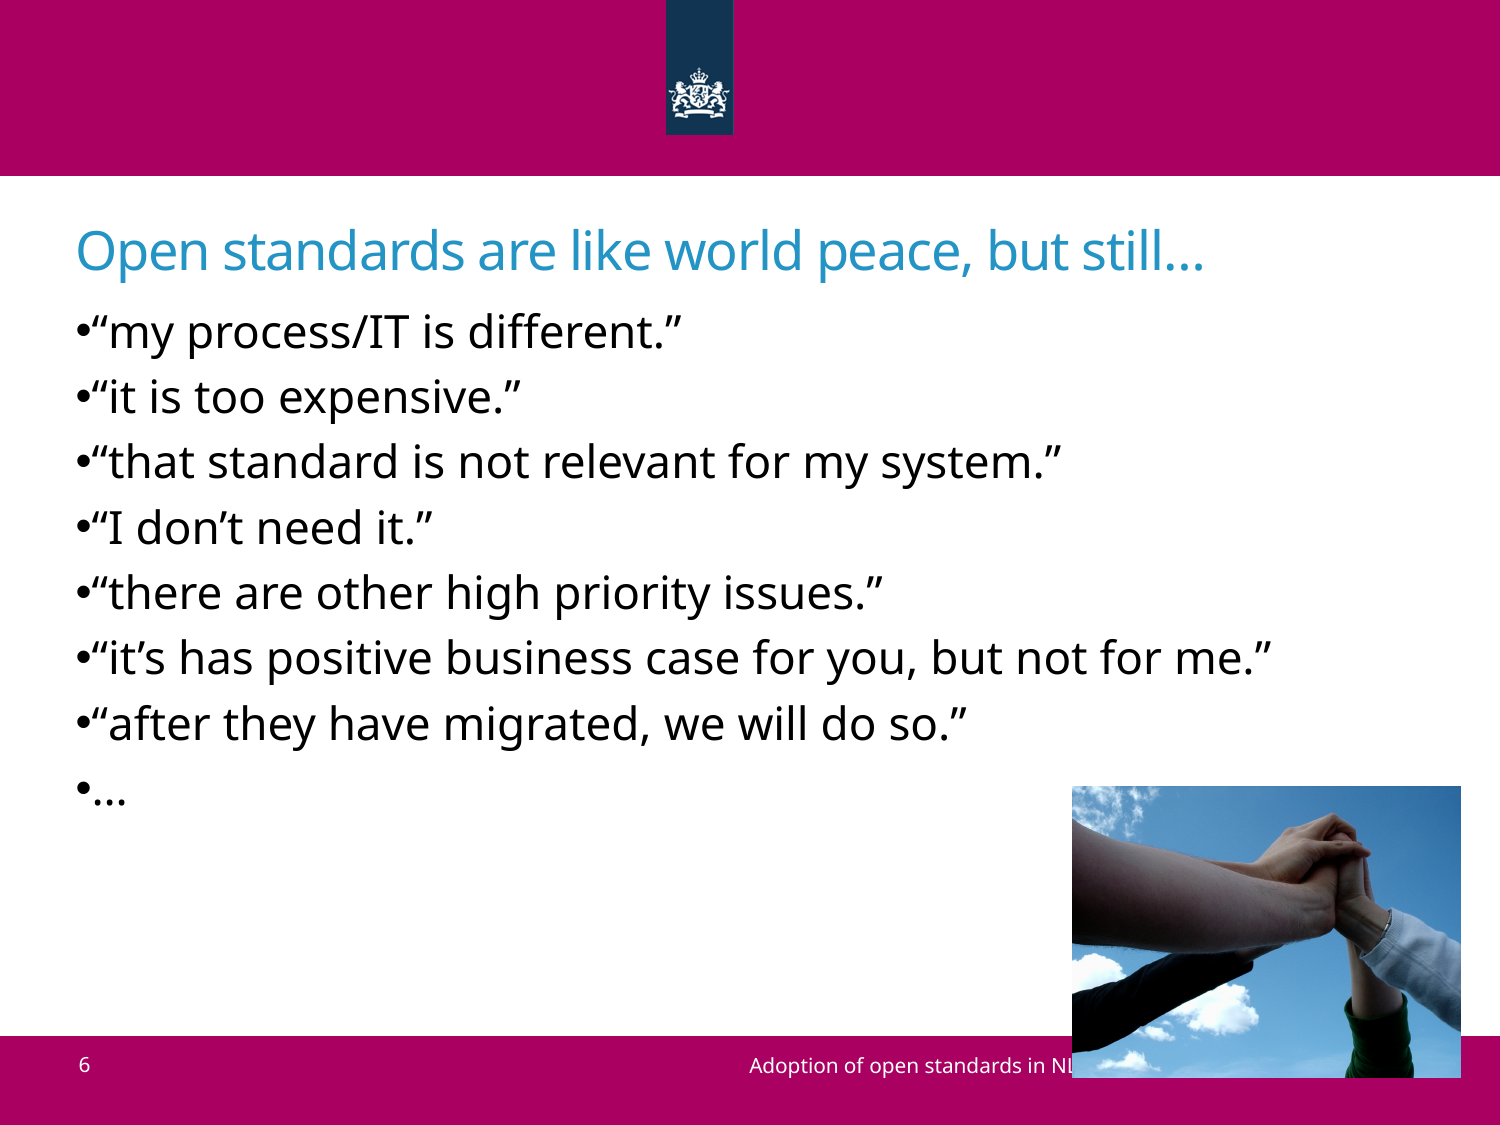

# Open standards are like world peace, but still…
“my process/IT is different.”
“it is too expensive.”
“that standard is not relevant for my system.”
“I don’t need it.”
“there are other high priority issues.”
“it’s has positive business case for you, but not for me.”
“after they have migrated, we will do so.”
…
Adoption of open standards in NL